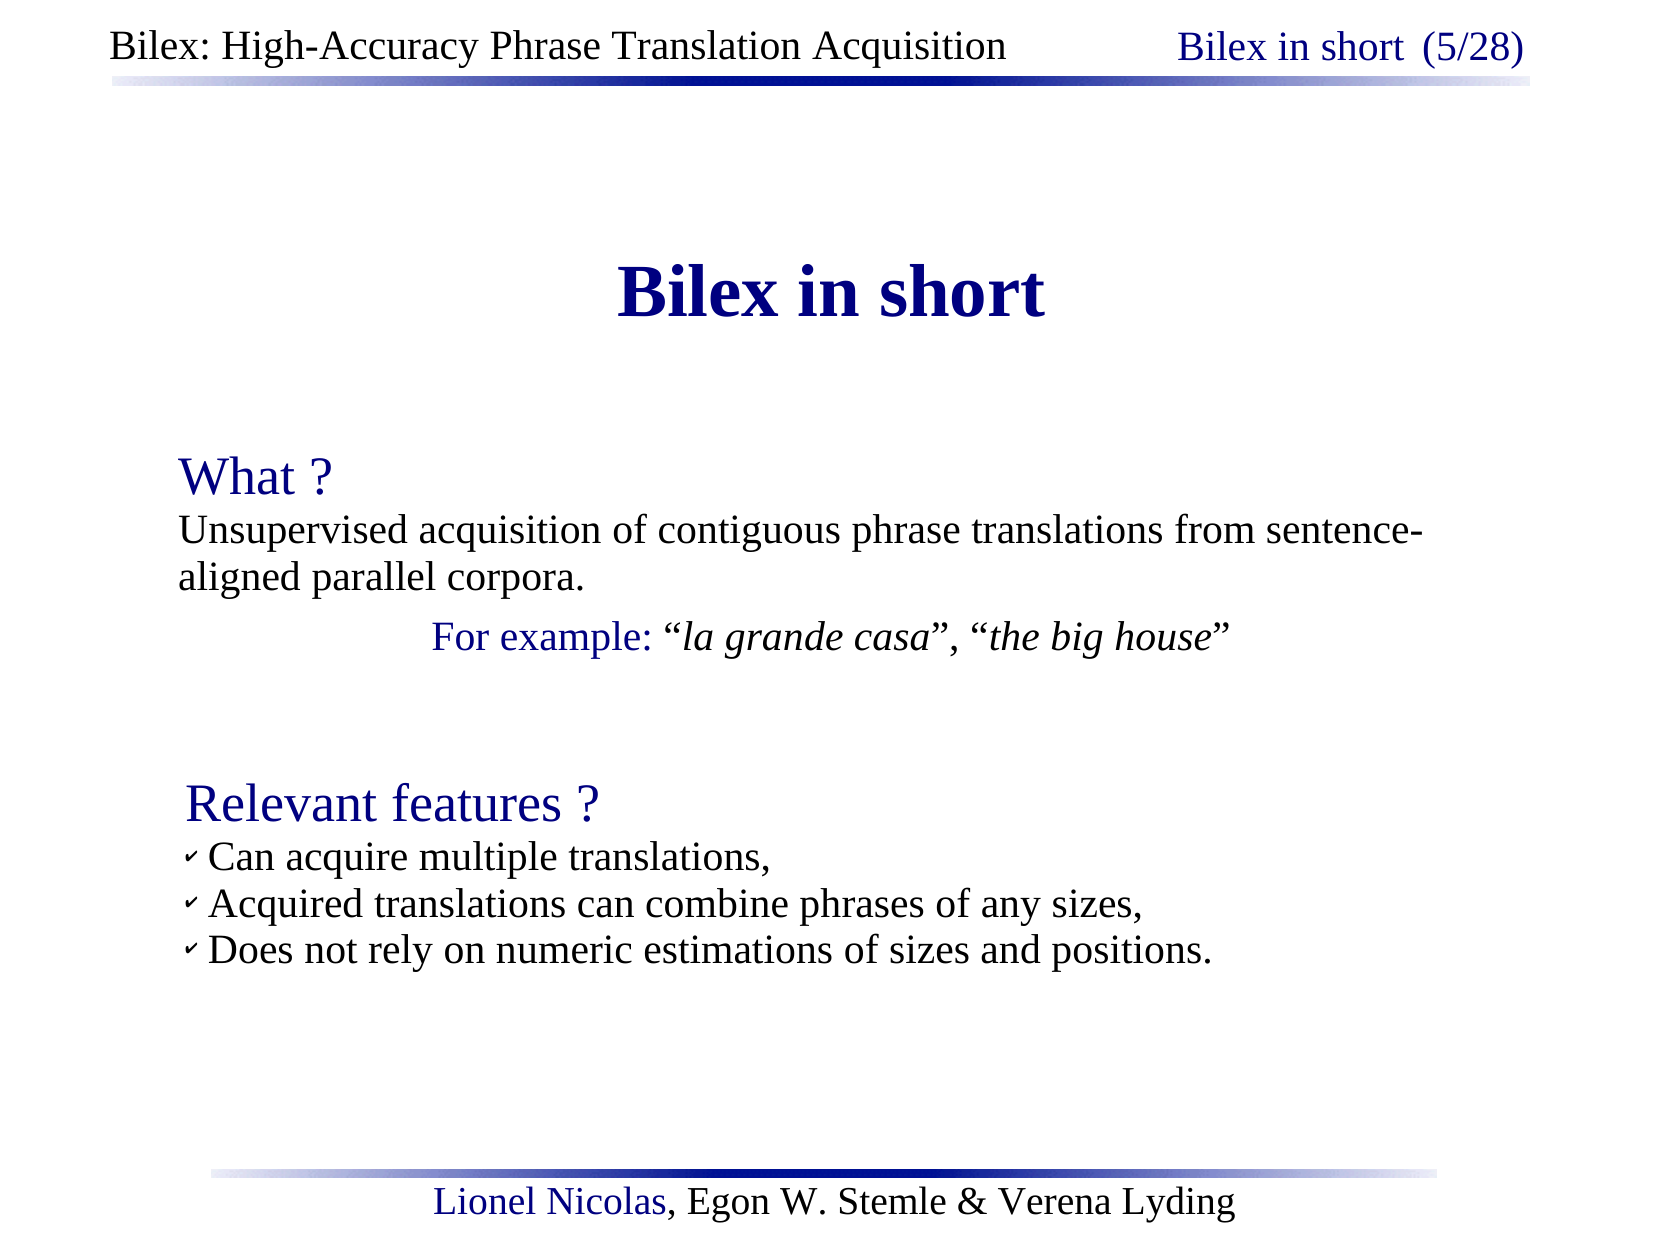

Bilex in short
5
Bilex in short
What ?
Unsupervised acquisition of contiguous phrase translations from sentence-aligned parallel corpora.
For example: “la grande casa”, “the big house”
Relevant features ?
 Can acquire multiple translations,
 Acquired translations can combine phrases of any sizes,
 Does not rely on numeric estimations of sizes and positions.